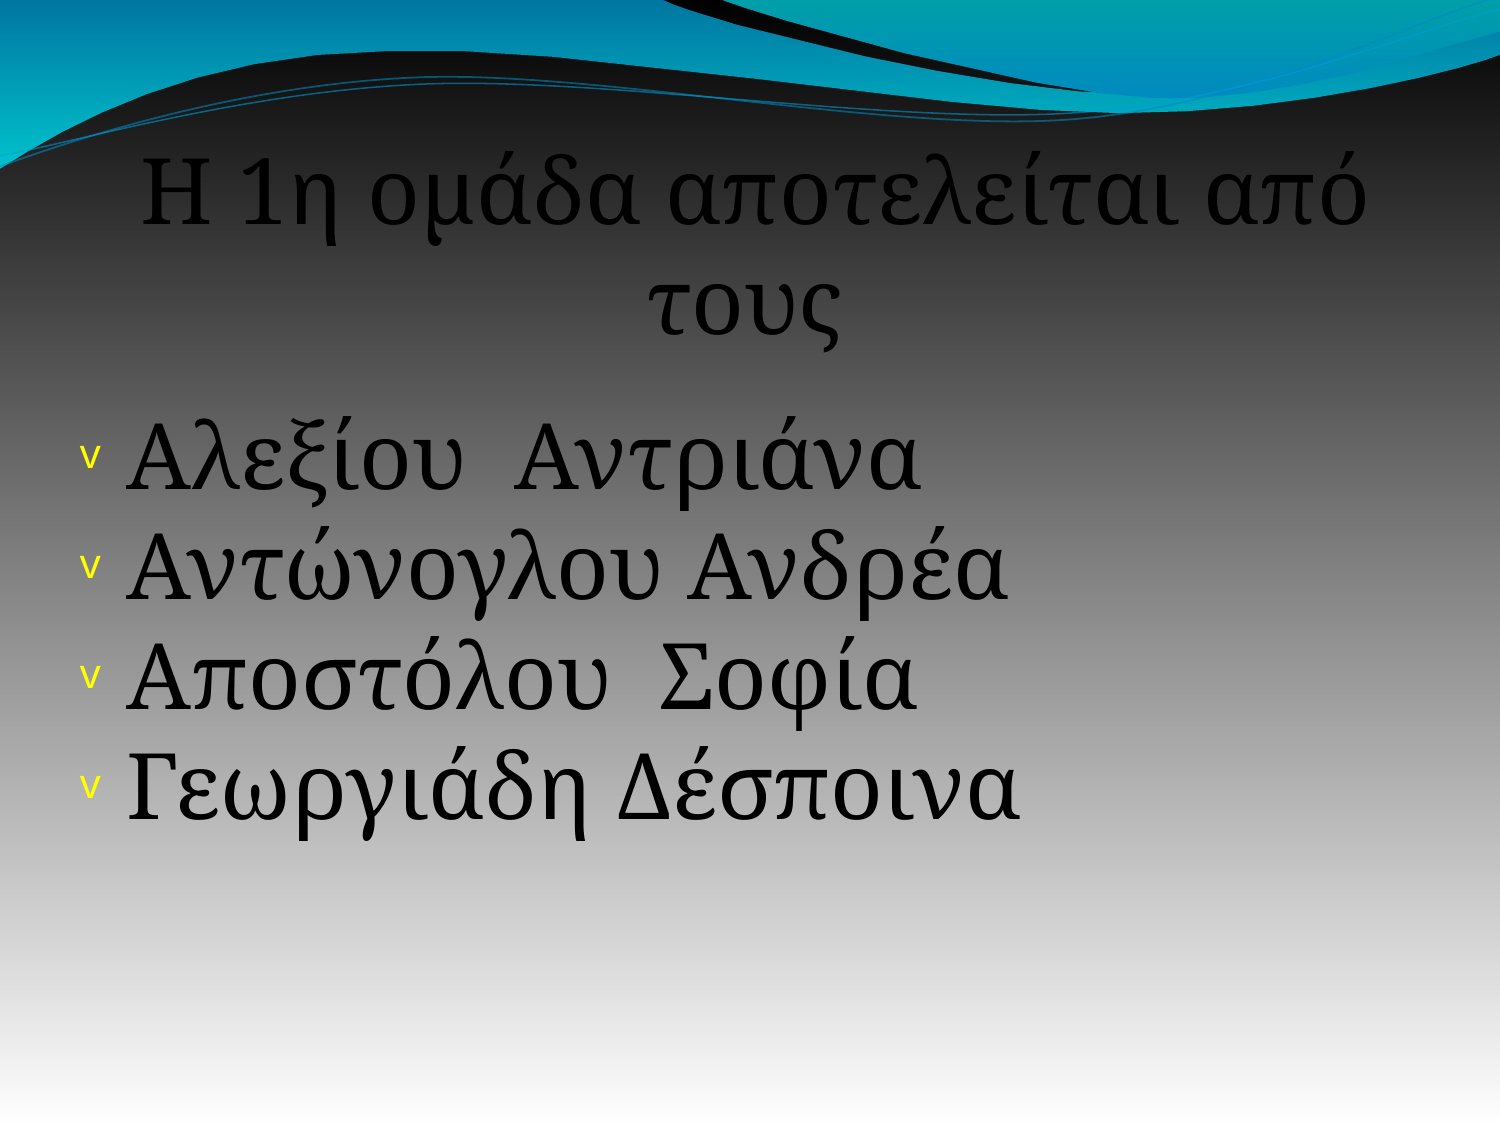

Η 1η ομάδα αποτελείται από τους
Αλεξίου Αντριάνα
Αντώνογλου Ανδρέα
Αποστόλου Σοφία
Γεωργιάδη Δέσποινα